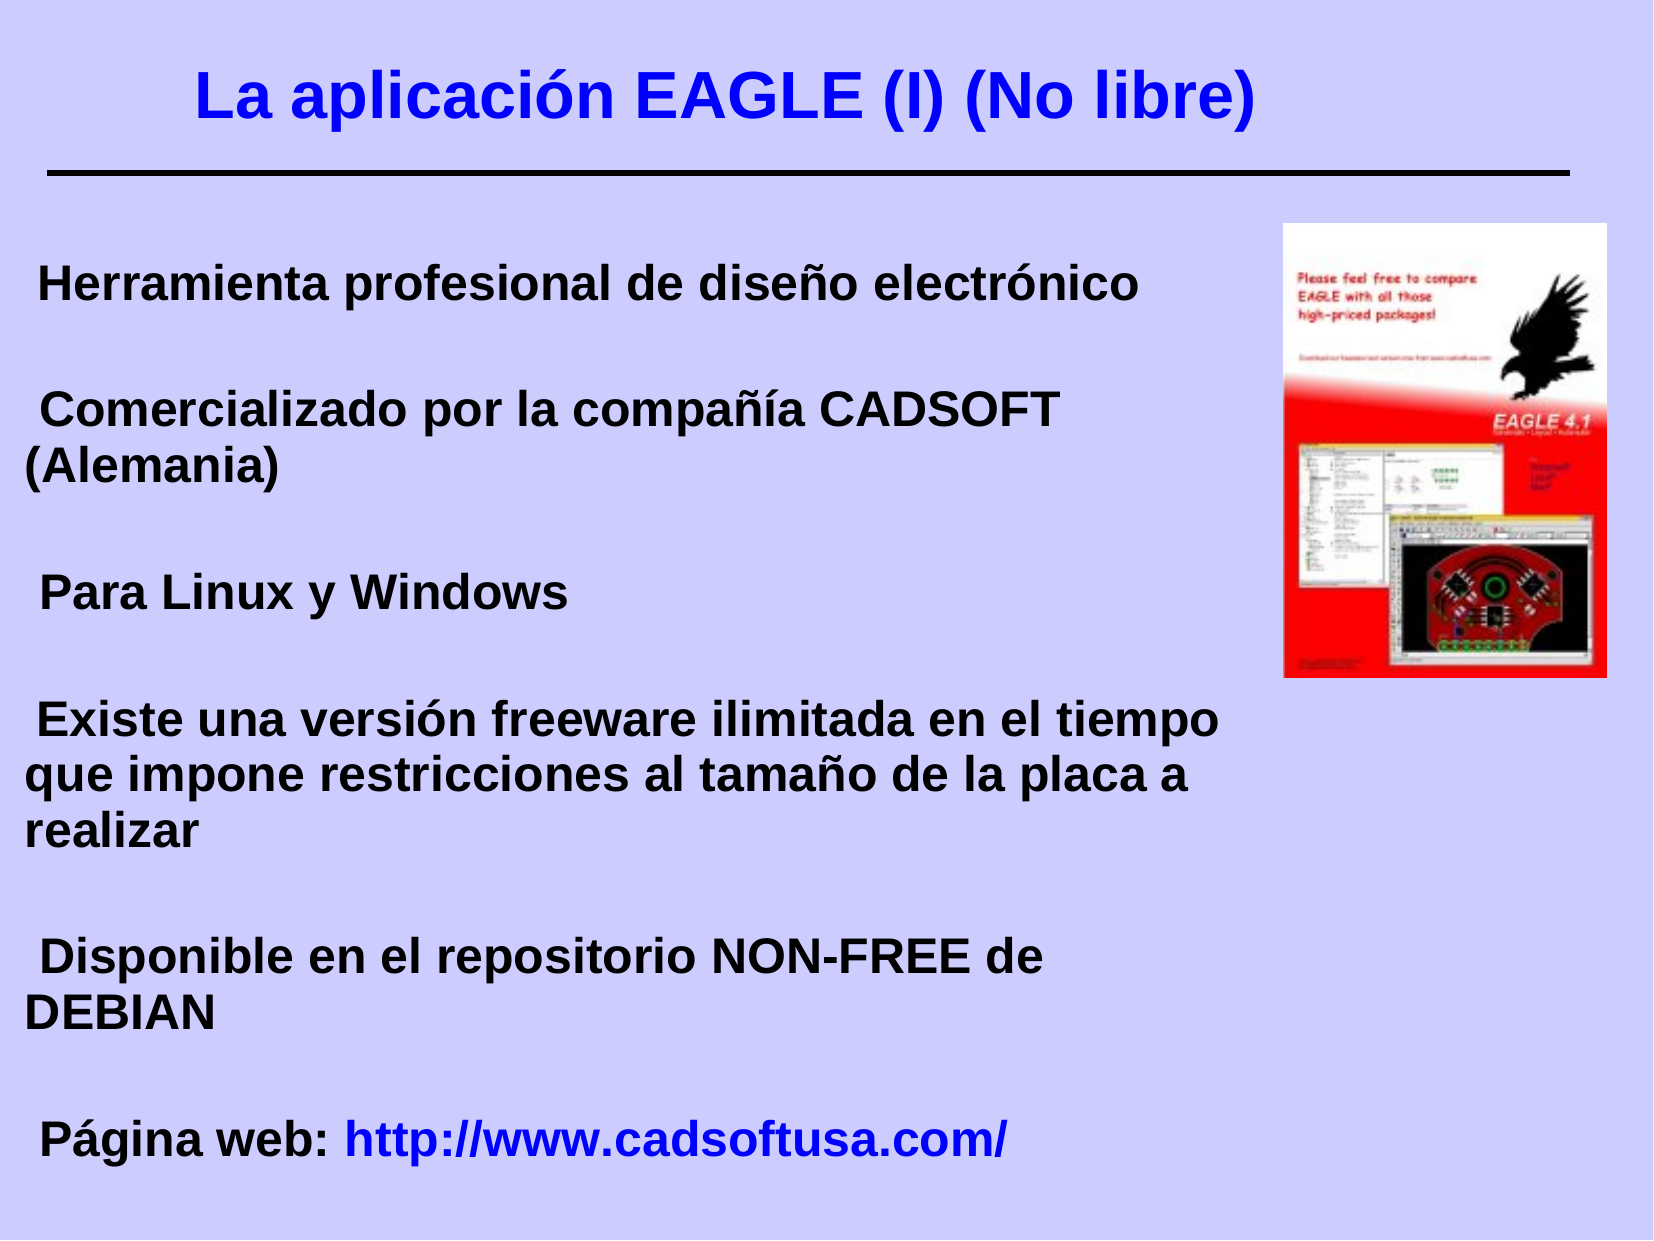

# La aplicación EAGLE (I) (No libre)
 Herramienta profesional de diseño electrónico
 Comercializado por la compañía CADSOFT (Alemania)
 Para Linux y Windows
 Existe una versión freeware ilimitada en el tiempo que impone restricciones al tamaño de la placa a realizar
 Disponible en el repositorio NON-FREE de DEBIAN
 Página web: http://www.cadsoftusa.com/